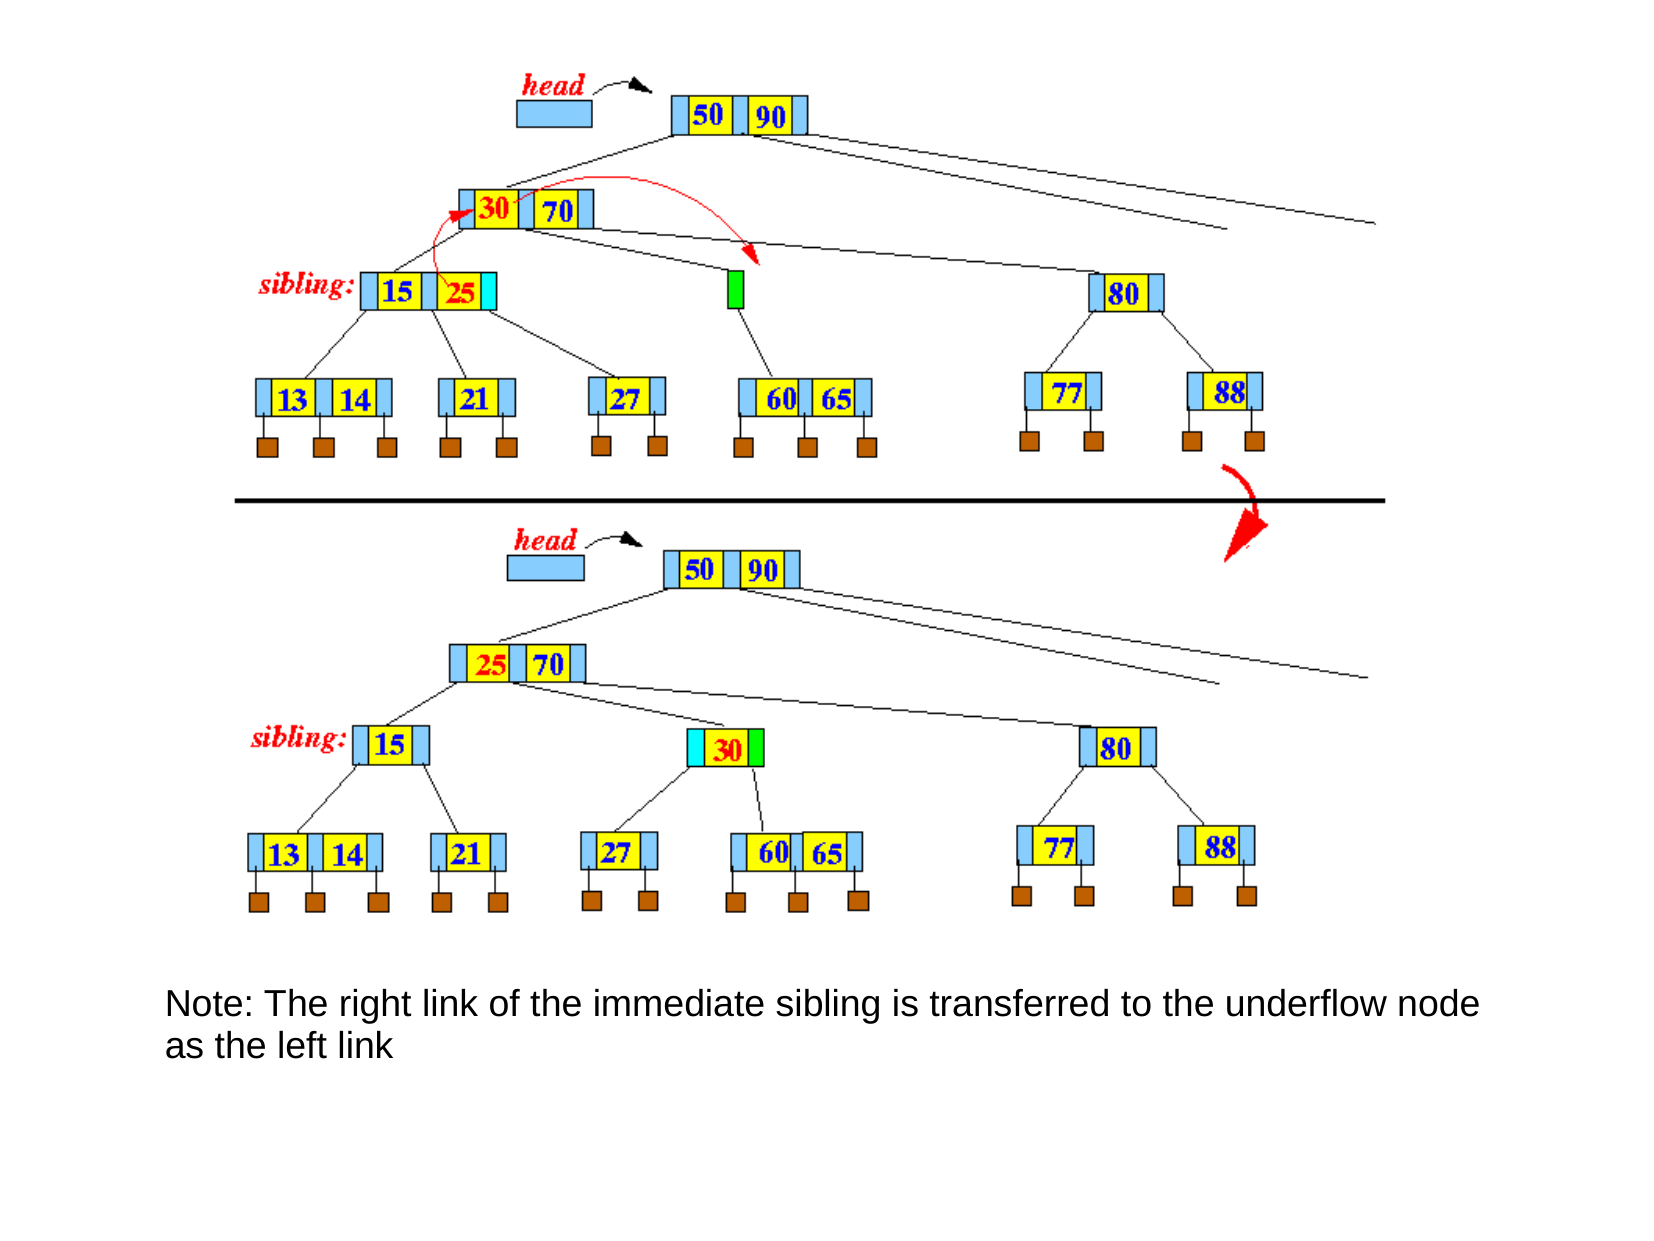

Note: The right link of the immediate sibling is transferred to the underflow node as the left link